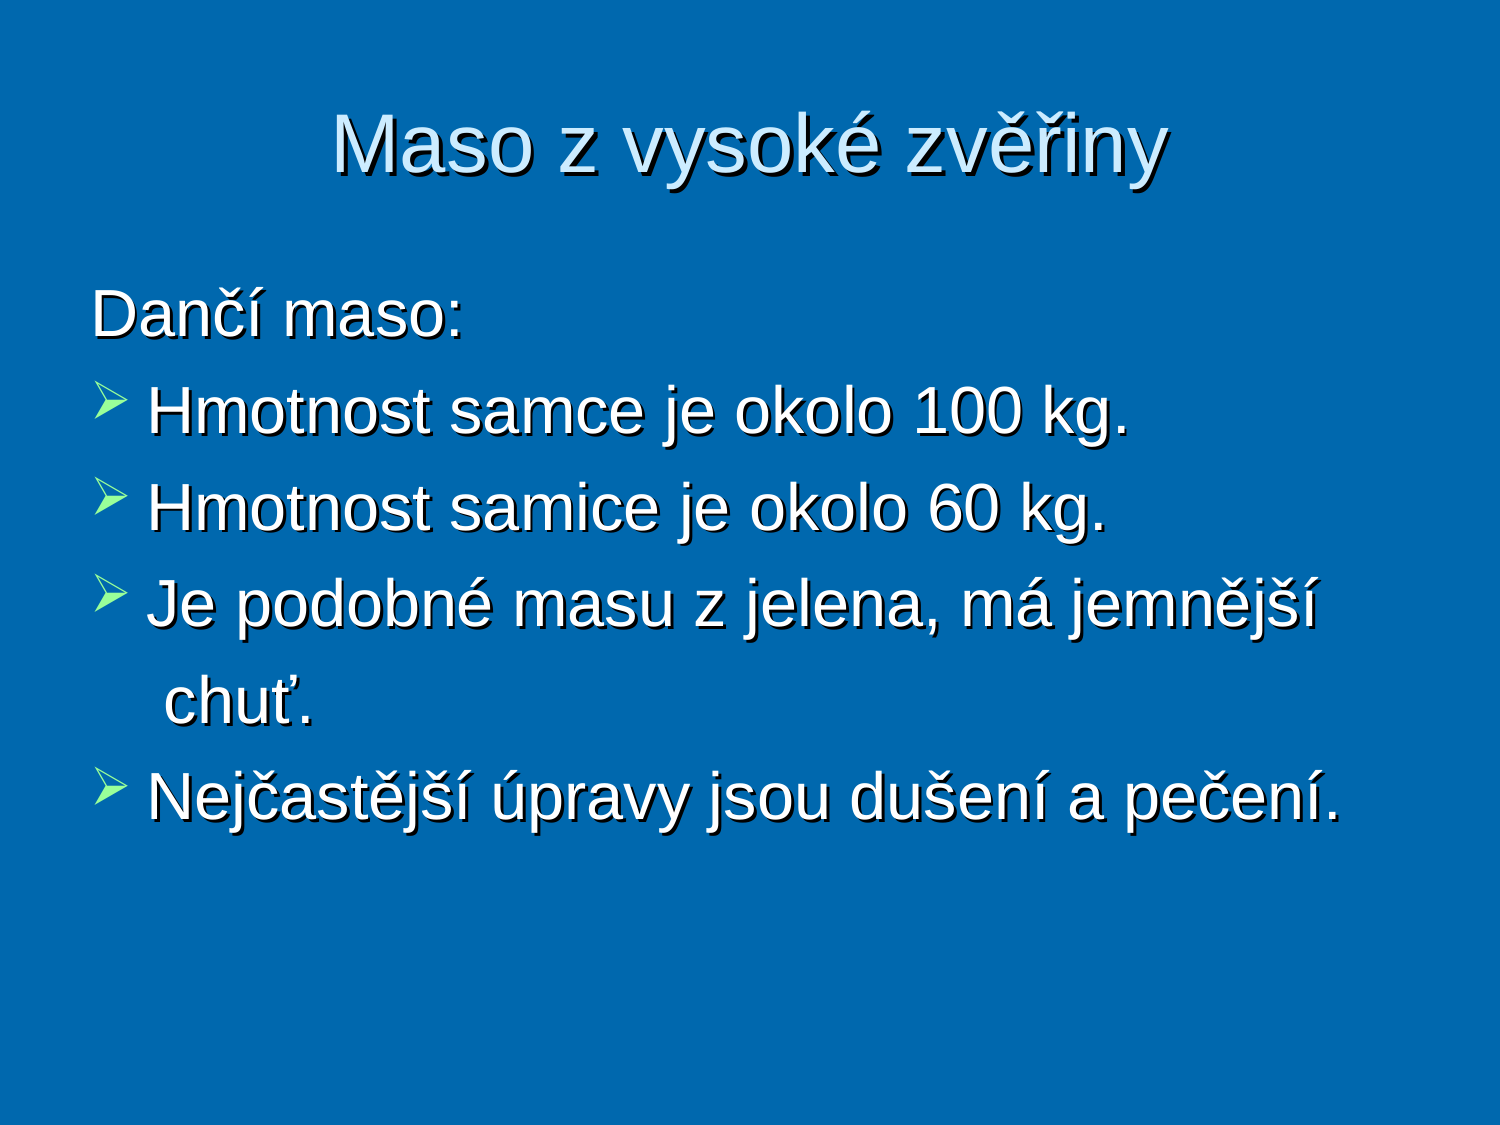

# Maso z vysoké zvěřiny
Dančí maso:
Hmotnost samce je okolo 100 kg.
Hmotnost samice je okolo 60 kg.
Je podobné masu z jelena, má jemnější
 chuť.
Nejčastější úpravy jsou dušení a pečení.